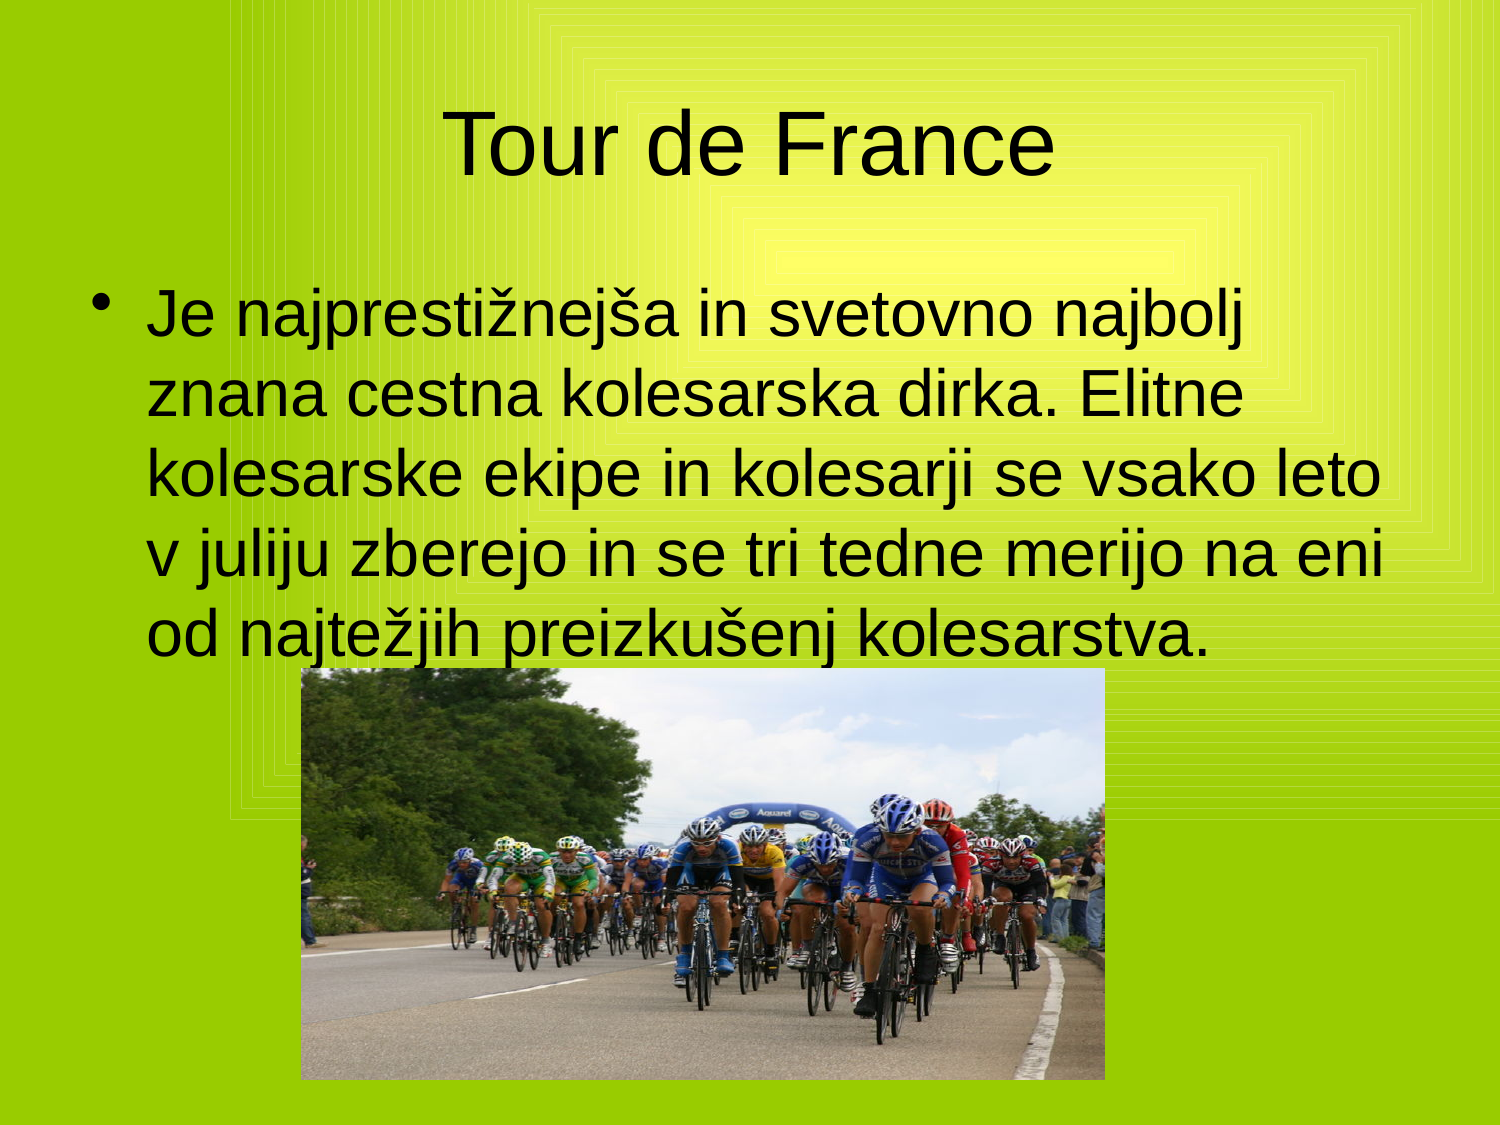

# Tour de France
Je najprestižnejša in svetovno najbolj znana cestna kolesarska dirka. Elitne kolesarske ekipe in kolesarji se vsako leto v juliju zberejo in se tri tedne merijo na eni od najtežjih preizkušenj kolesarstva.